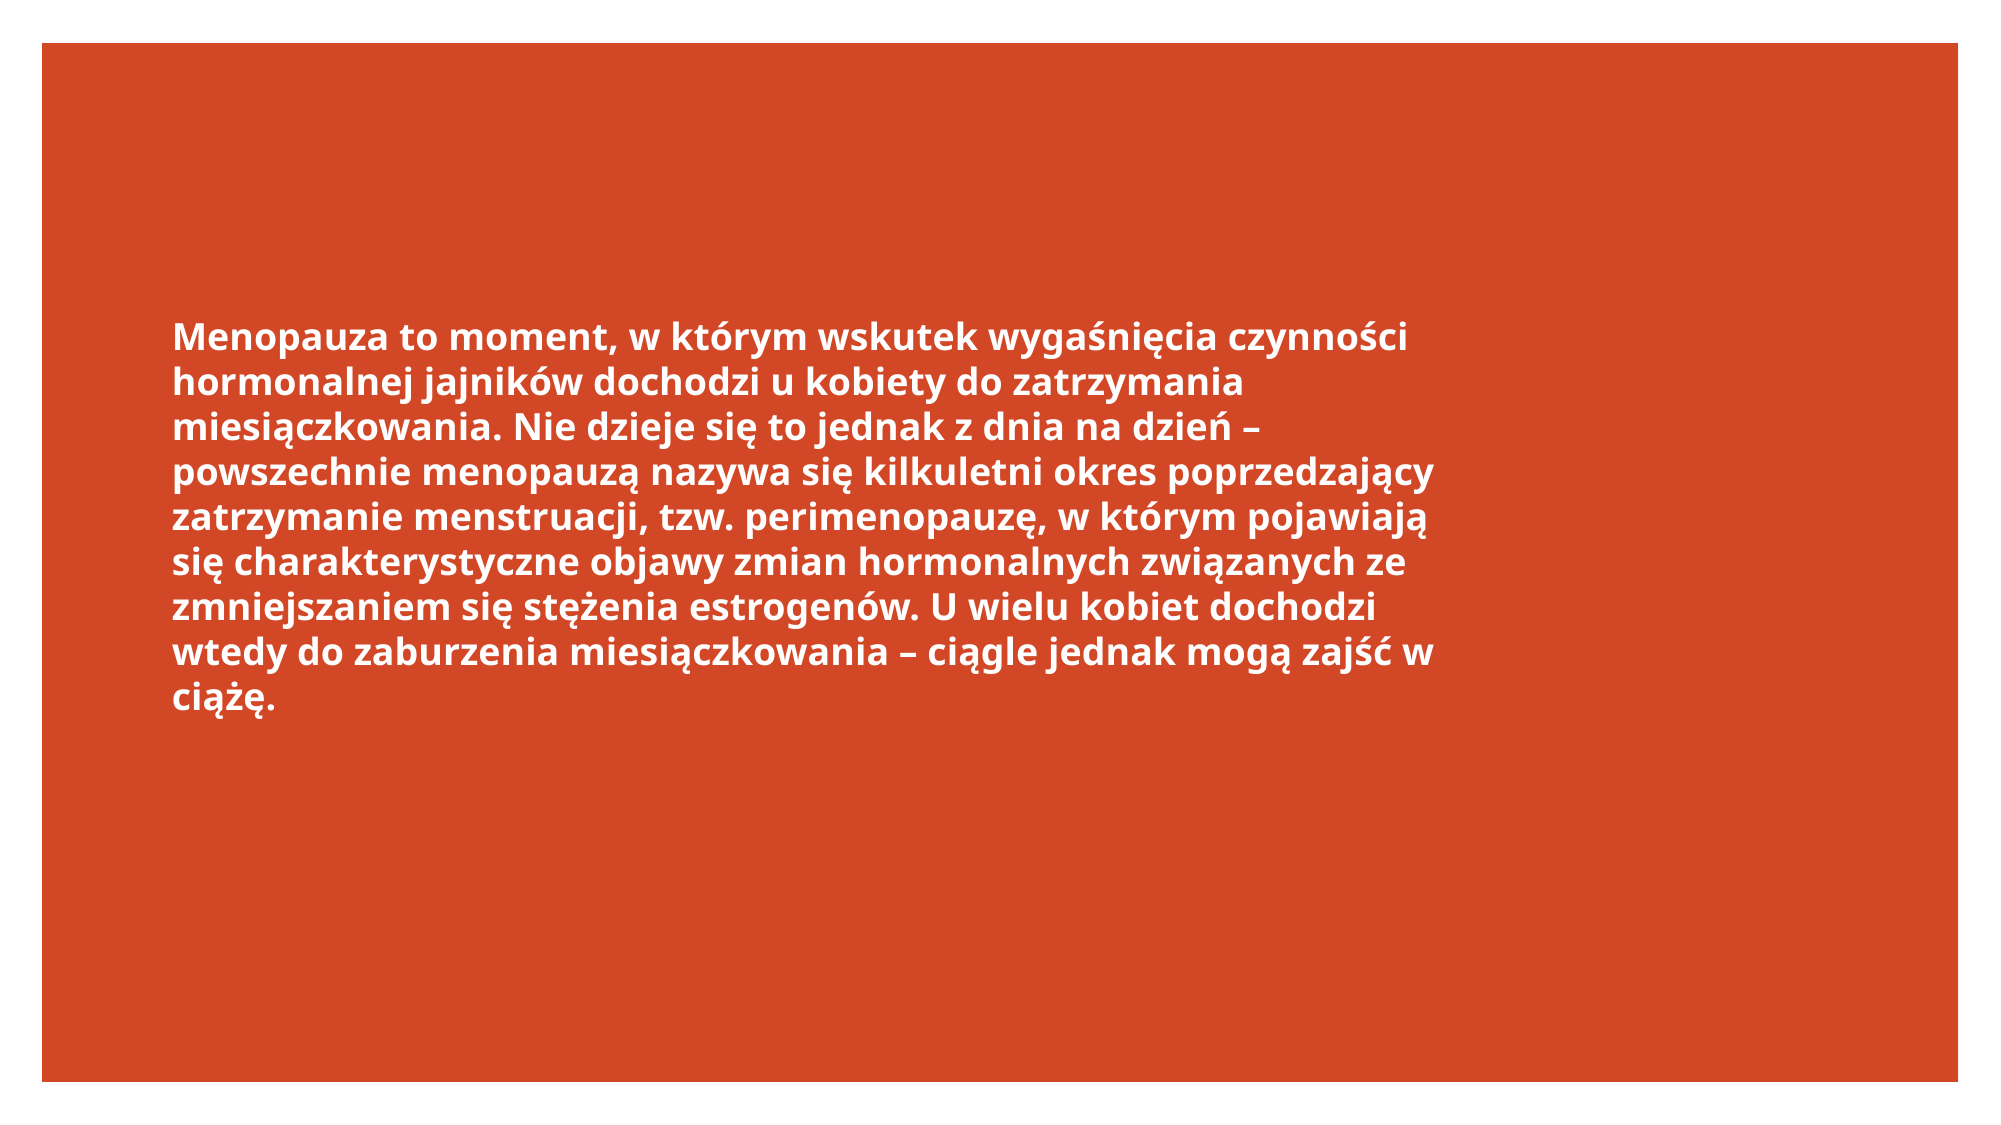

Menopauza to moment, w którym wskutek wygaśnięcia czynności hormonalnej jajników dochodzi u kobiety do zatrzymania miesiączkowania. Nie dzieje się to jednak z dnia na dzień – powszechnie menopauzą nazywa się kilkuletni okres poprzedzający zatrzymanie menstruacji, tzw. perimenopauzę, w którym pojawiają się charakterystyczne objawy zmian hormonalnych związanych ze zmniejszaniem się stężenia estrogenów. U wielu kobiet dochodzi wtedy do zaburzenia miesiączkowania – ciągle jednak mogą zajść w ciążę.